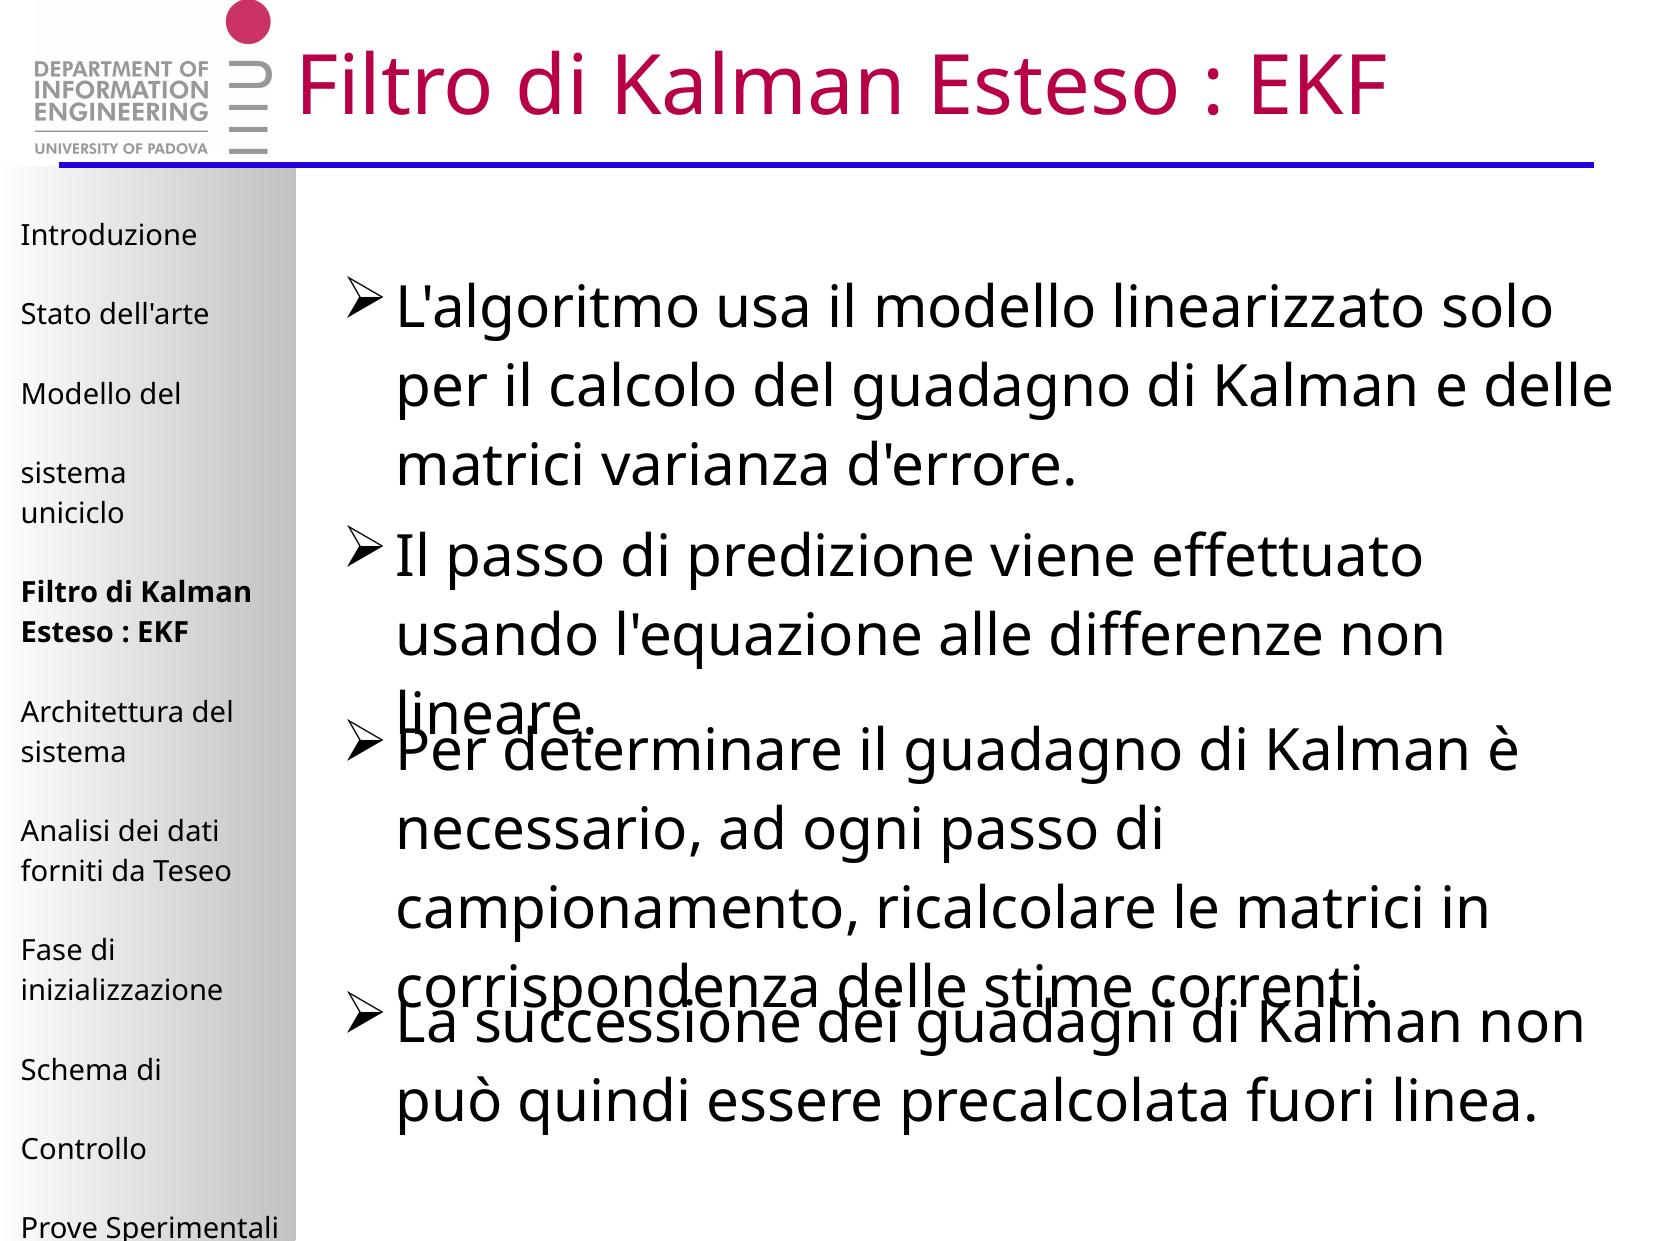

# Filtro di Kalman Esteso : EKF
Introduzione
Stato dell'arte
Modello del sistema
uniciclo
Filtro di Kalman
Esteso : EKF
Architettura del
sistema
Analisi dei dati
forniti da Teseo
Fase di
inizializzazione
Schema di Controllo
Prove Sperimentali
Conclusioni
Sviluppi futuri
L'algoritmo usa il modello linearizzato solo per il calcolo del guadagno di Kalman e delle matrici varianza d'errore.
Il passo di predizione viene effettuato usando l'equazione alle differenze non lineare.
Per determinare il guadagno di Kalman è necessario, ad ogni passo di campionamento, ricalcolare le matrici in corrispondenza delle stime correnti.
La successione dei guadagni di Kalman non può quindi essere precalcolata fuori linea.